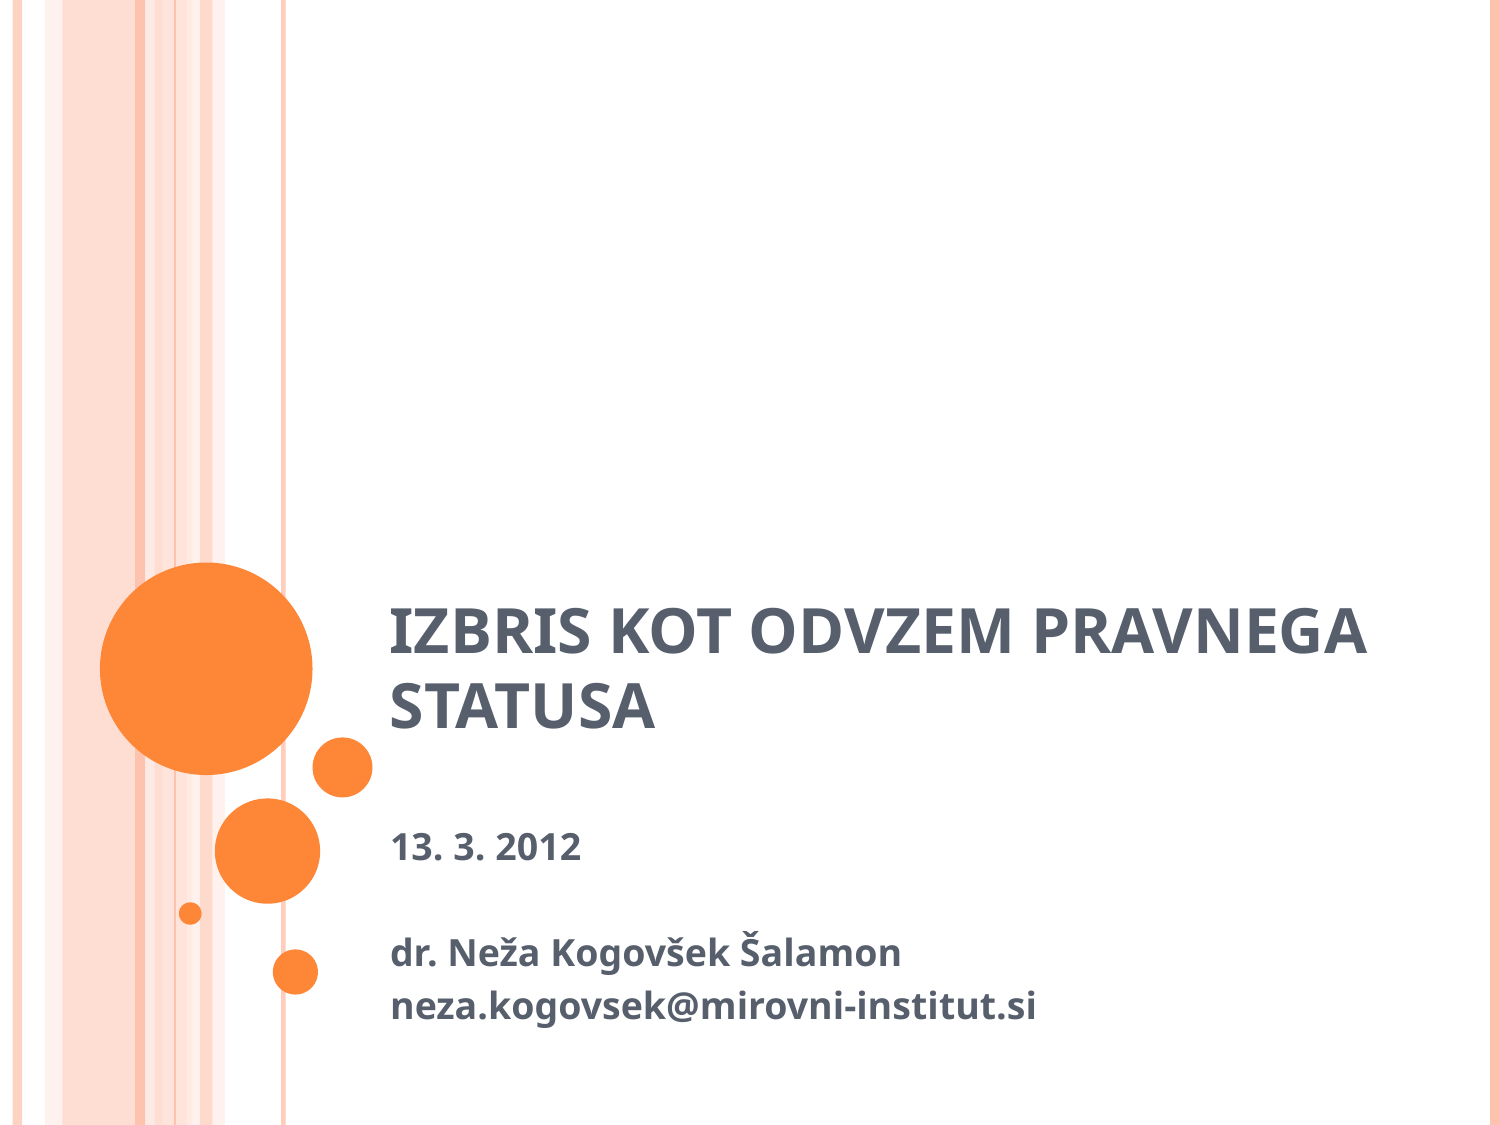

# IZBRIS KOT ODVZEM PRAVNEGA STATUSA
13. 3. 2012
dr. Neža Kogovšek Šalamon
neza.kogovsek@mirovni-institut.si